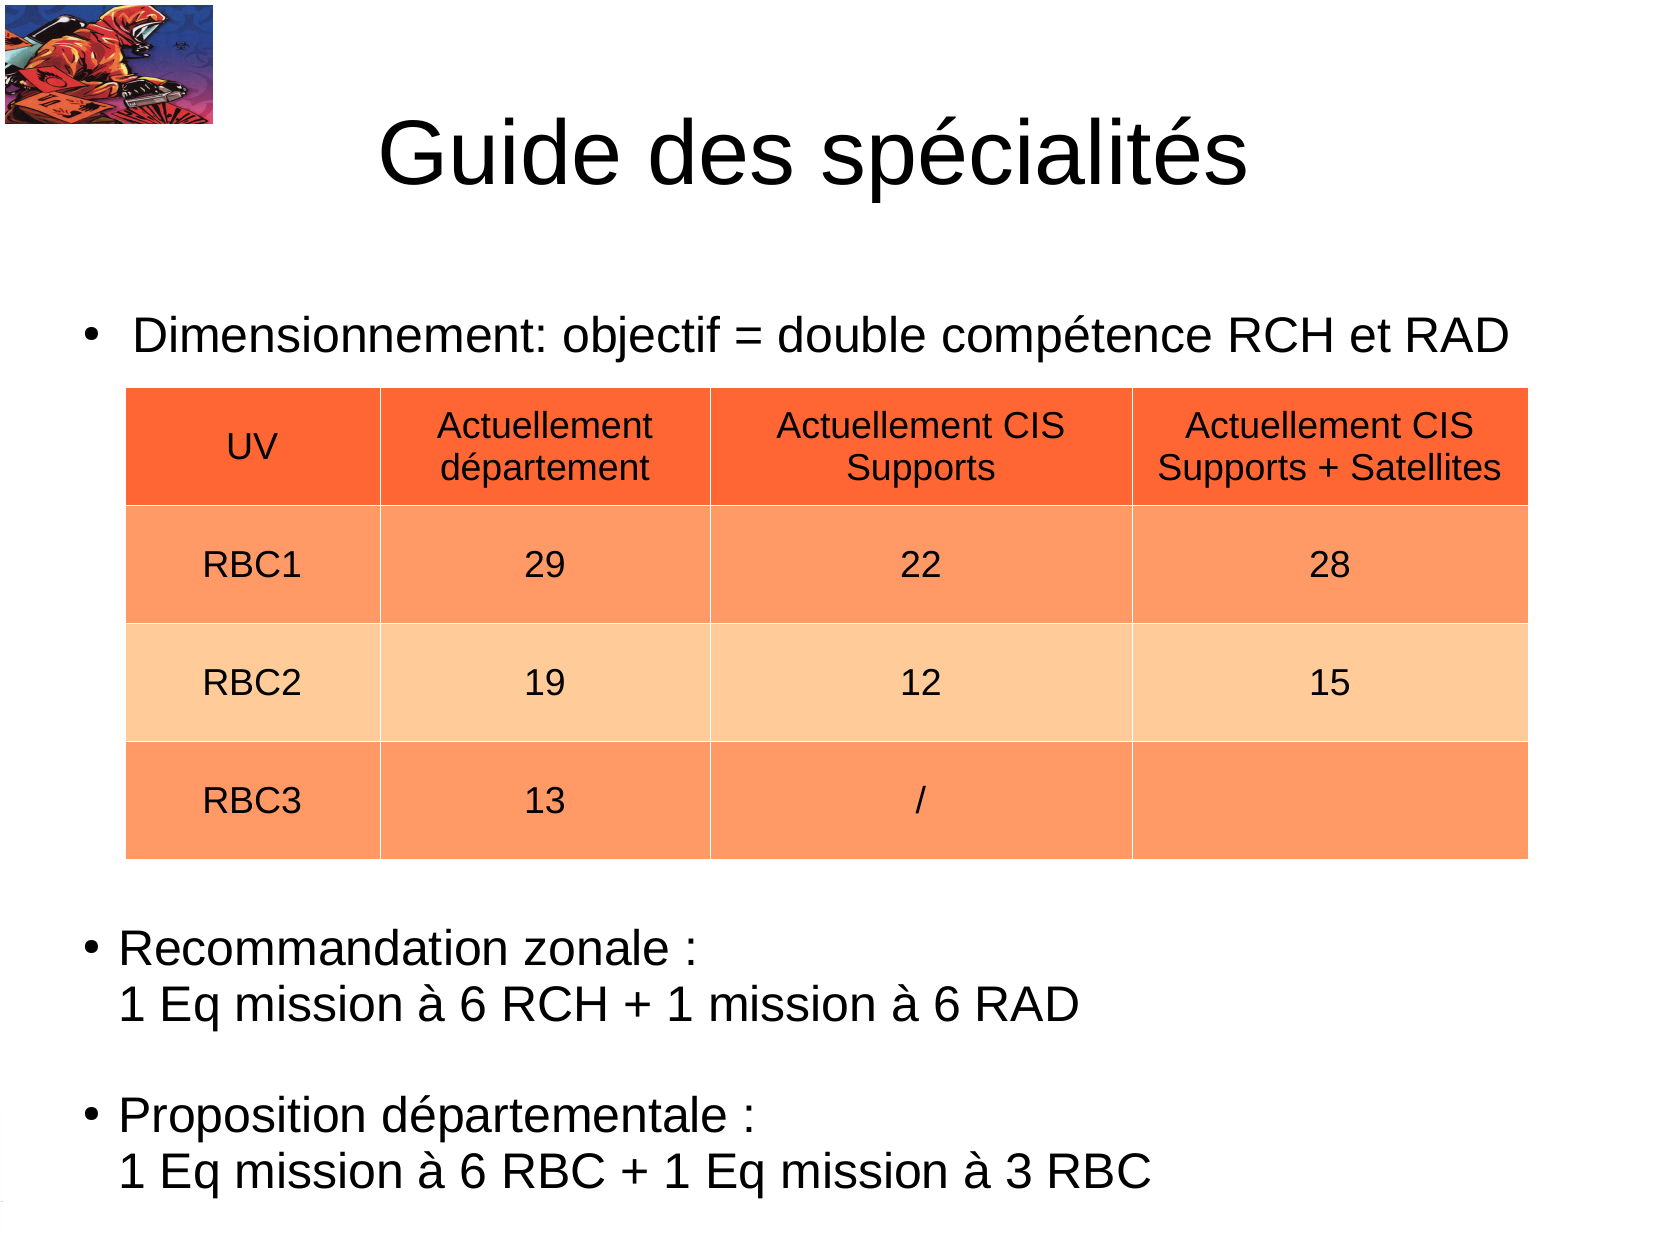

# Guide des spécialités
 Dimensionnement: objectif = double compétence RCH et RAD
Recommandation zonale :
1 Eq mission à 6 RCH + 1 mission à 6 RAD
Proposition départementale :
1 Eq mission à 6 RBC + 1 Eq mission à 3 RBC
| UV | Actuellement département | Actuellement CIS Supports | Actuellement CIS Supports + Satellites |
| --- | --- | --- | --- |
| RBC1 | 29 | 22 | 28 |
| RBC2 | 19 | 12 | 15 |
| RBC3 | 13 | / | |